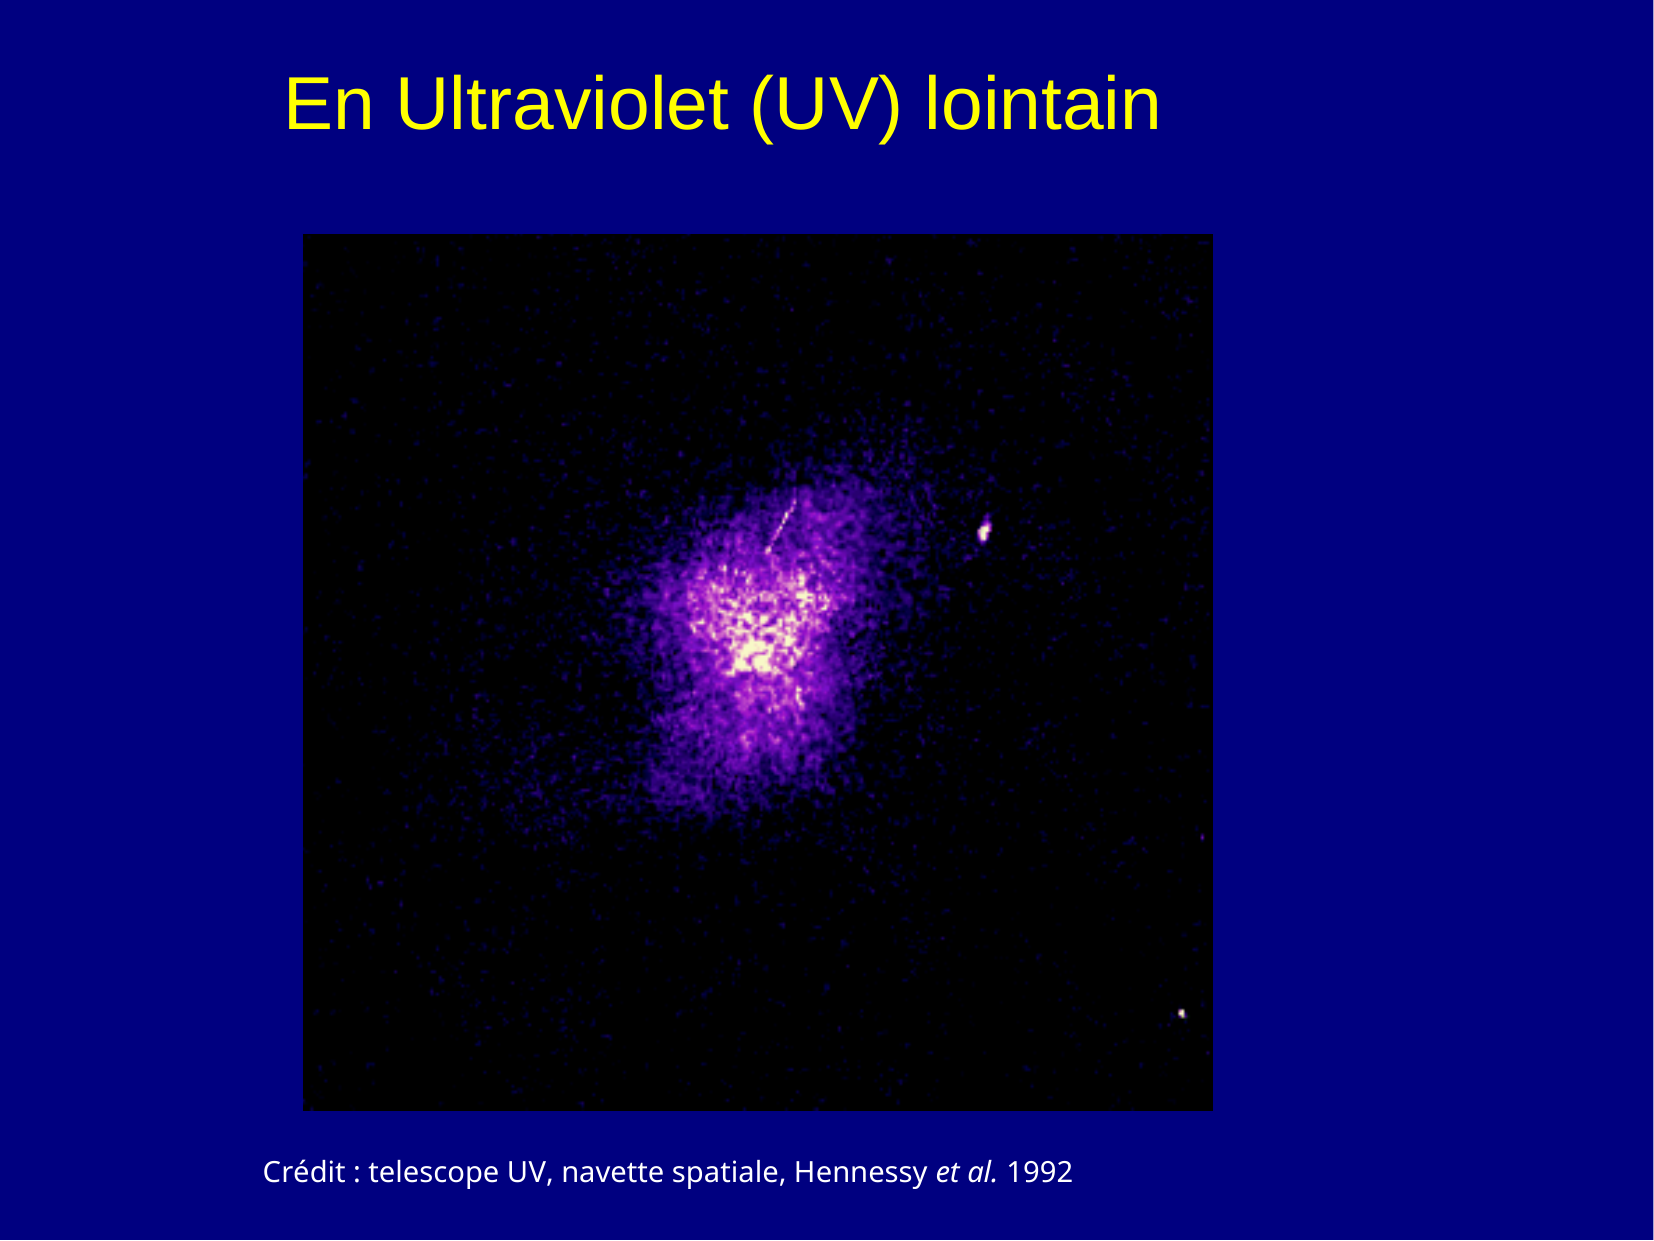

# En Ultraviolet (UV) lointain
Crédit : telescope UV, navette spatiale, Hennessy et al. 1992